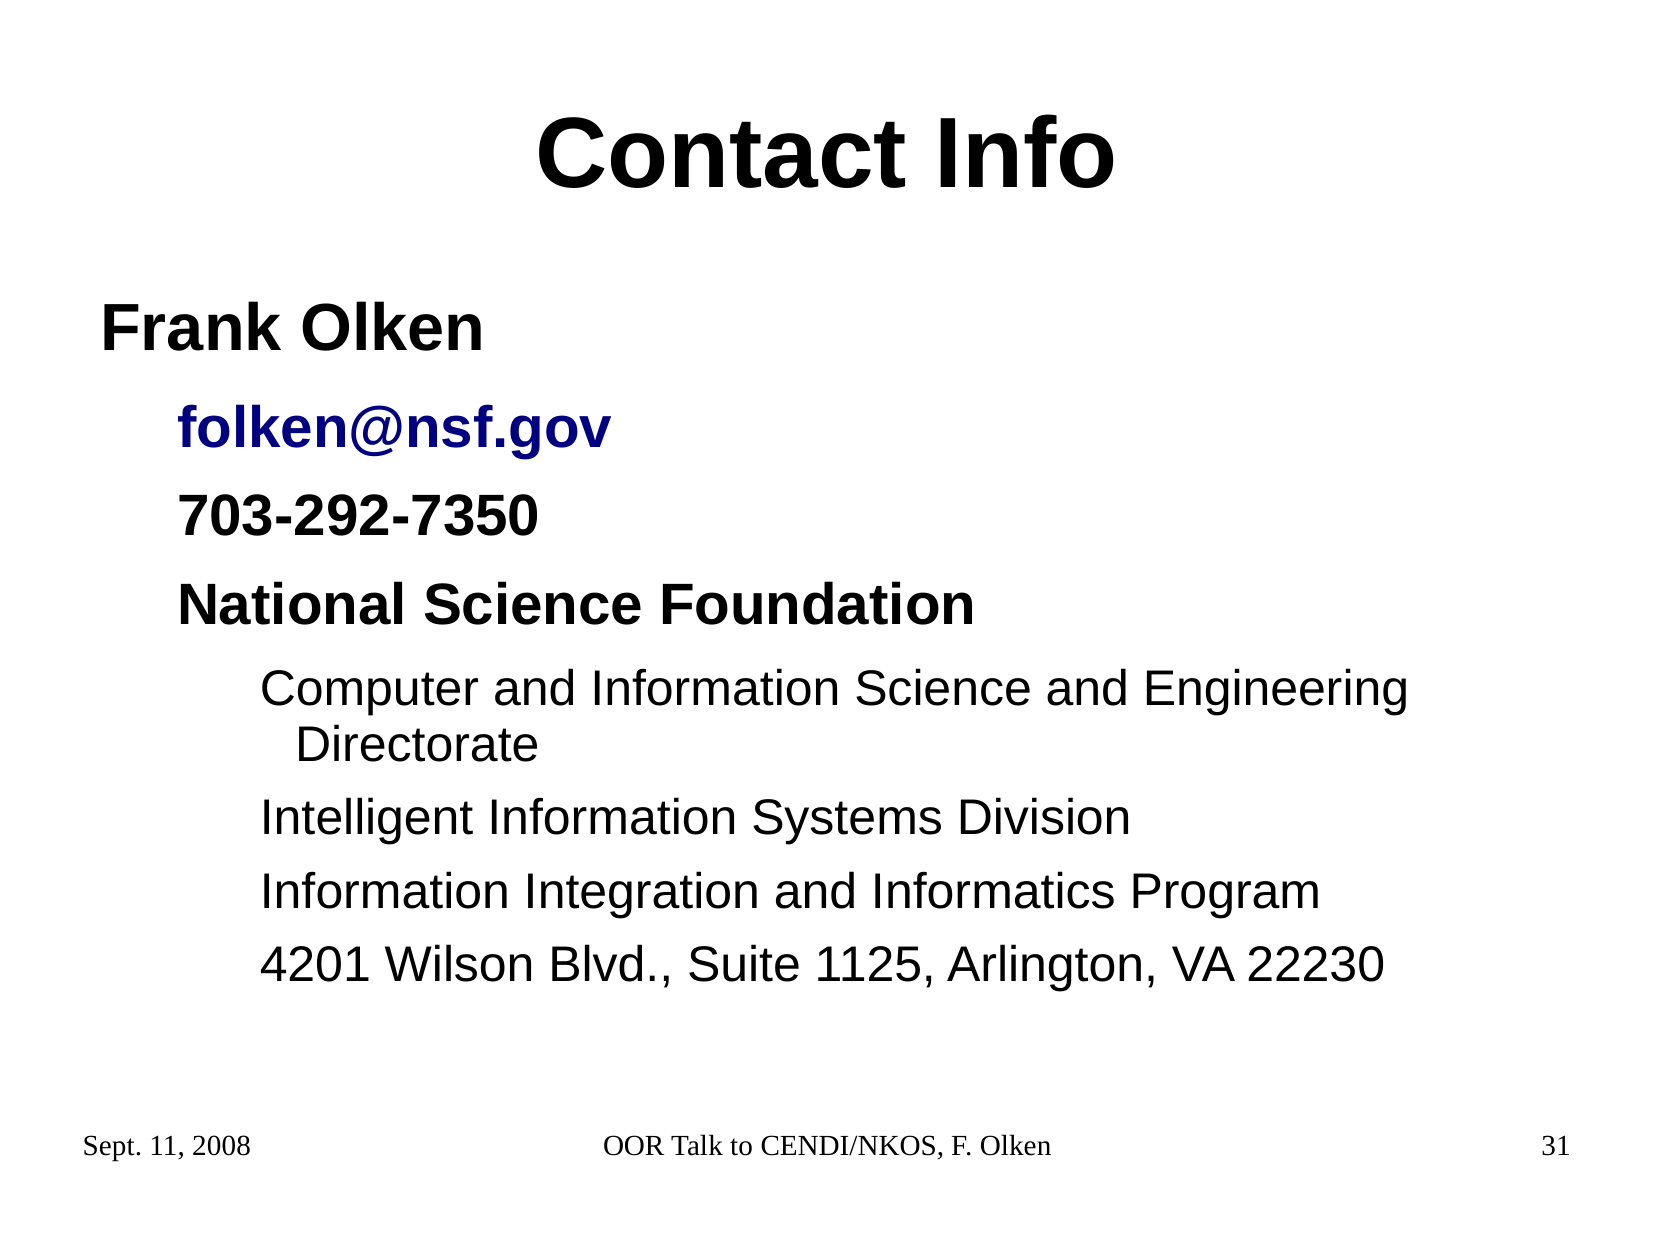

# Contact Info
Frank Olken
folken@nsf.gov
703-292-7350
National Science Foundation
Computer and Information Science and Engineering Directorate
Intelligent Information Systems Division
Information Integration and Informatics Program
4201 Wilson Blvd., Suite 1125, Arlington, VA 22230
Sept. 11, 2008
OOR Talk to CENDI/NKOS, F. Olken
31